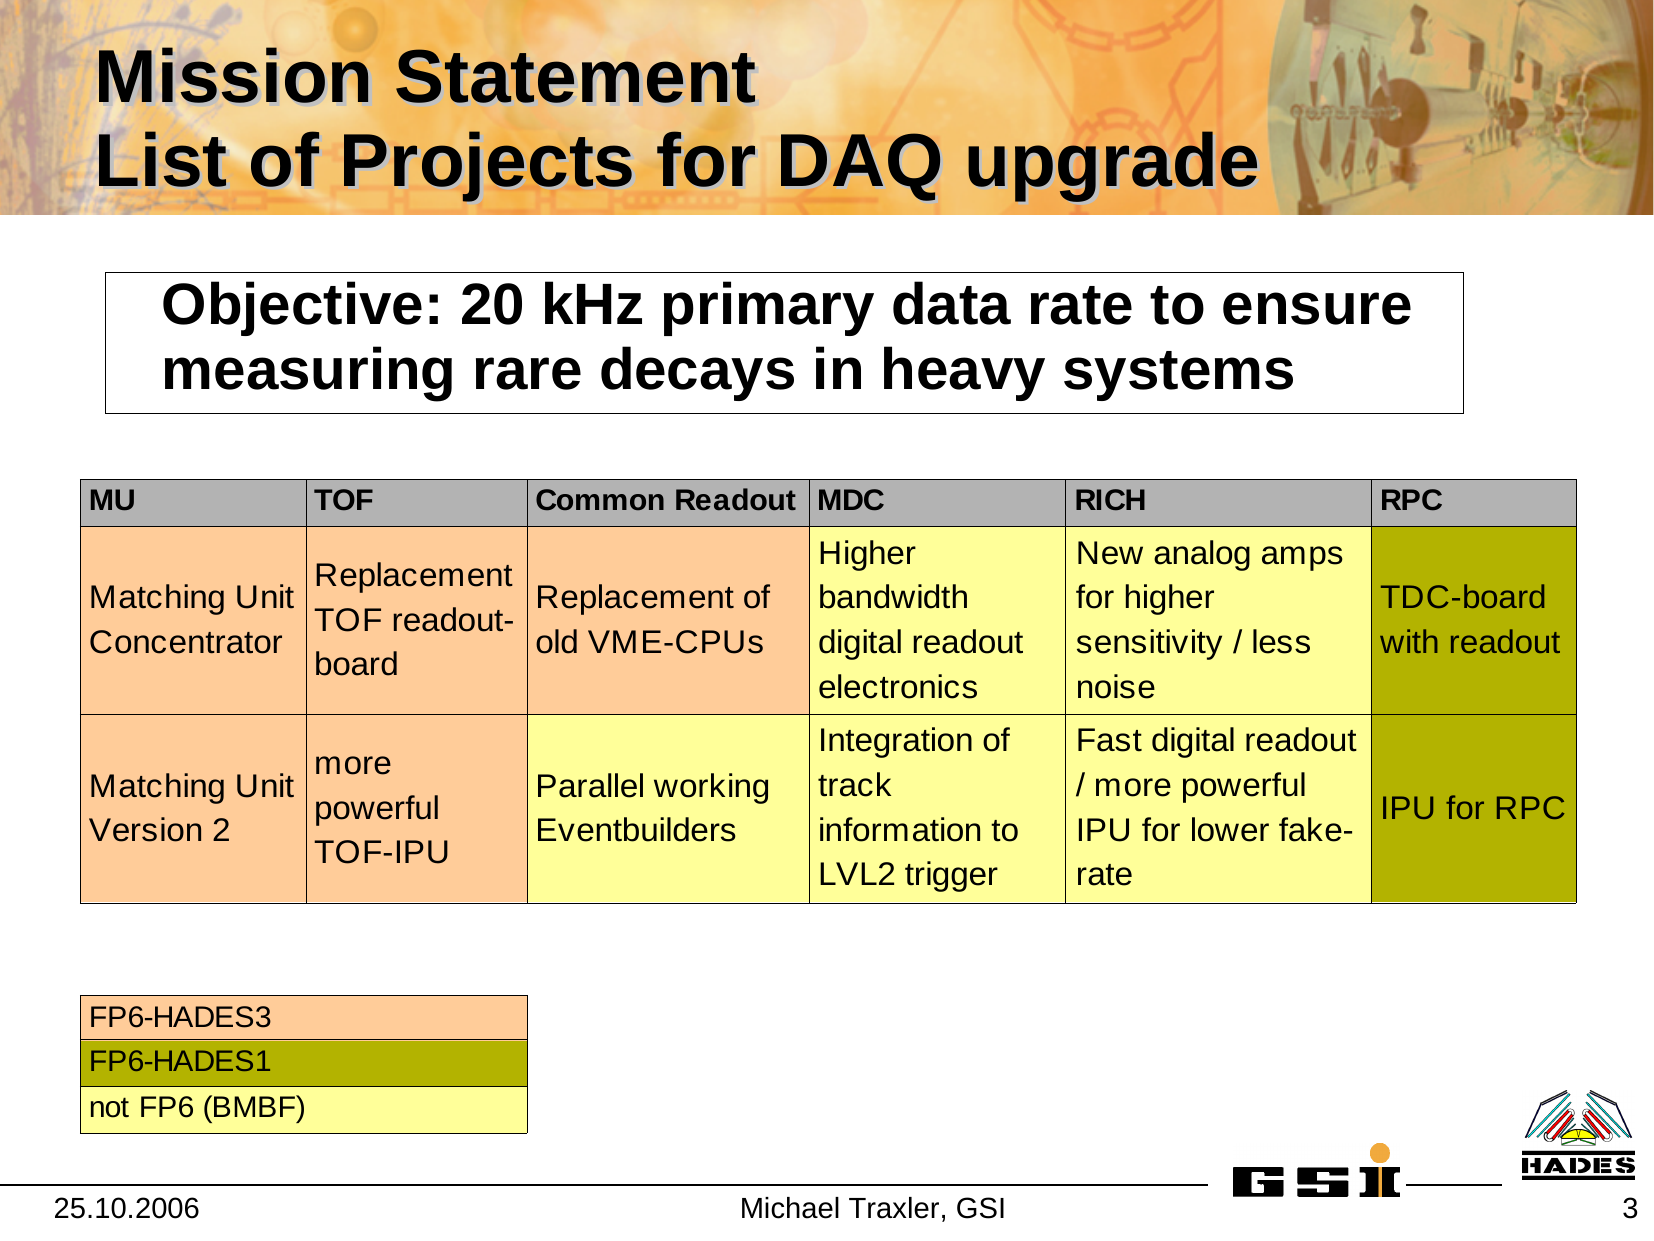

# Mission Statement List of Projects for DAQ upgrade
Objective: 20 kHz primary data rate to ensure measuring rare decays in heavy systems
25.10.2006
Michael Traxler, GSI
3